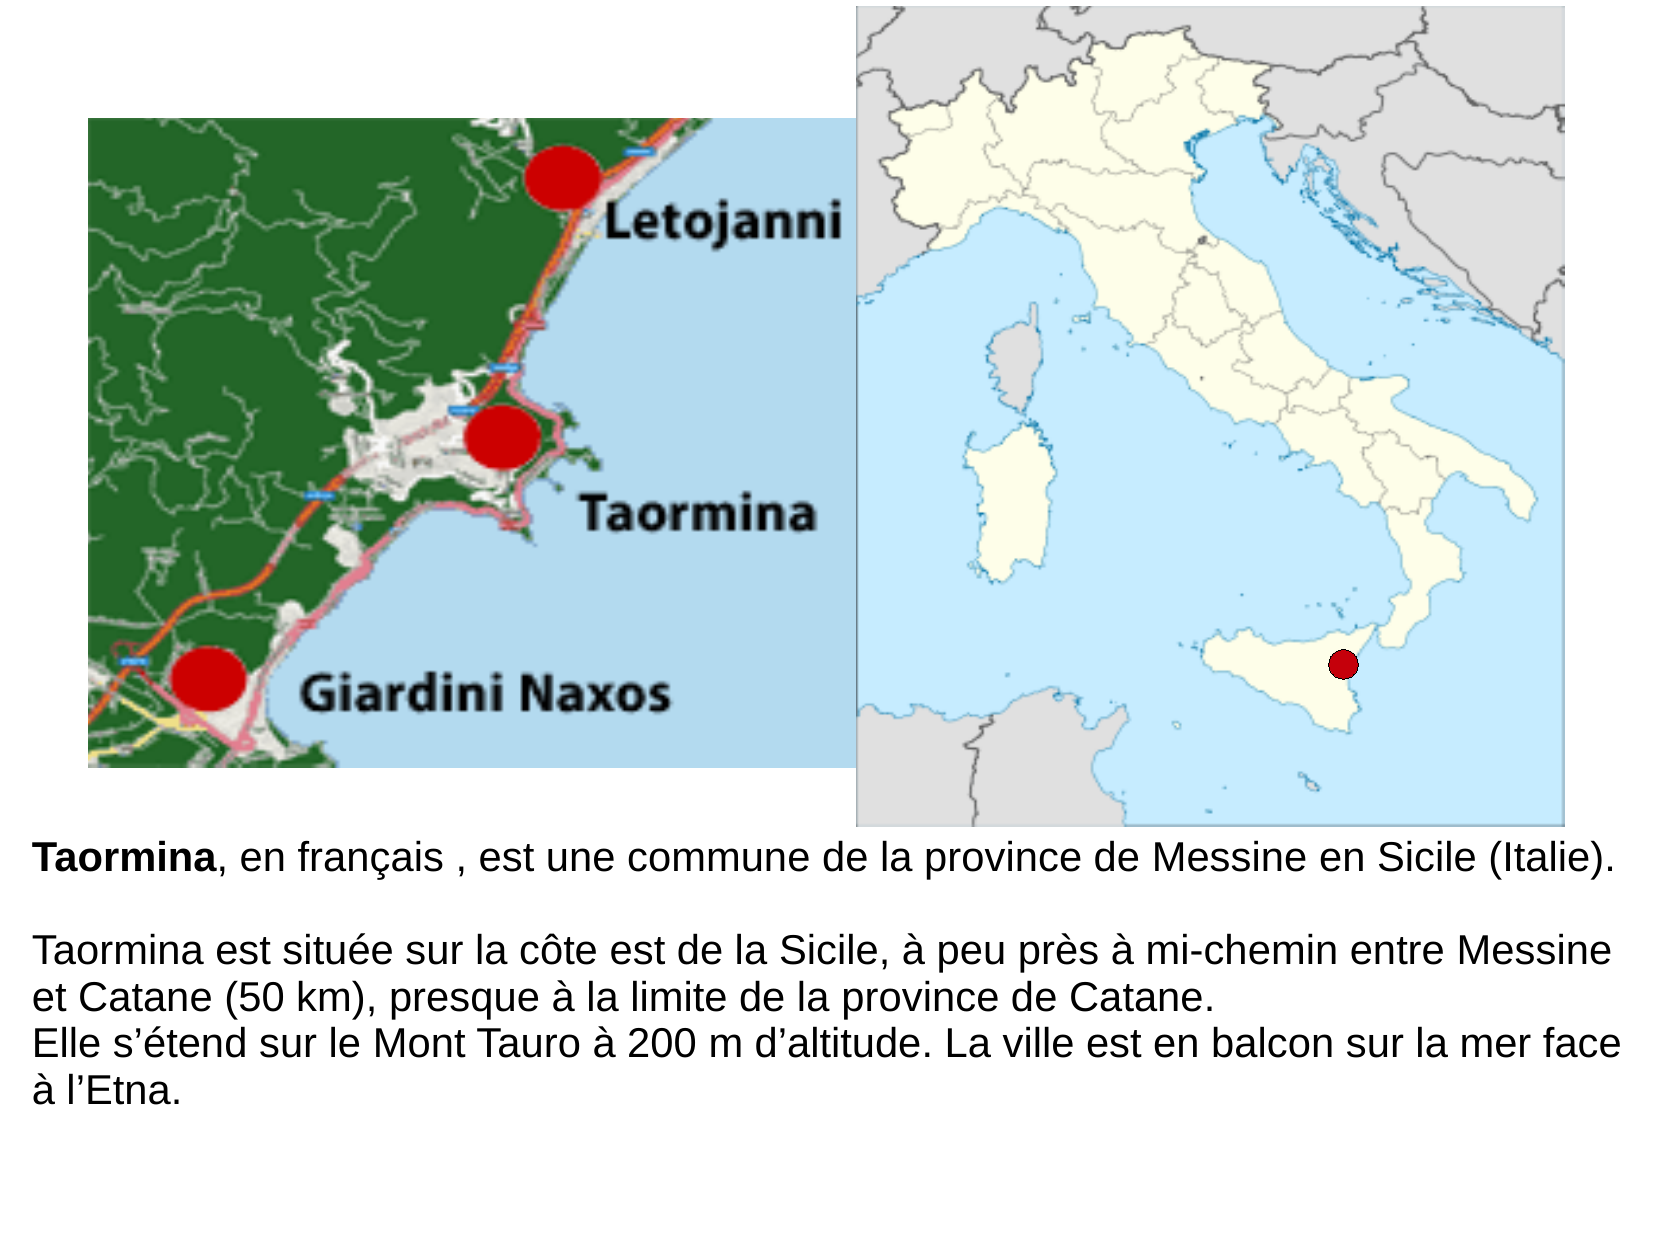

#
Taormina, en français , est une commune de la province de Messine en Sicile (Italie).
Taormina est située sur la côte est de la Sicile, à peu près à mi-chemin entre Messine et Catane (50 km), presque à la limite de la province de Catane.
Elle s’étend sur le Mont Tauro à 200 m d’altitude. La ville est en balcon sur la mer face à l’Etna.